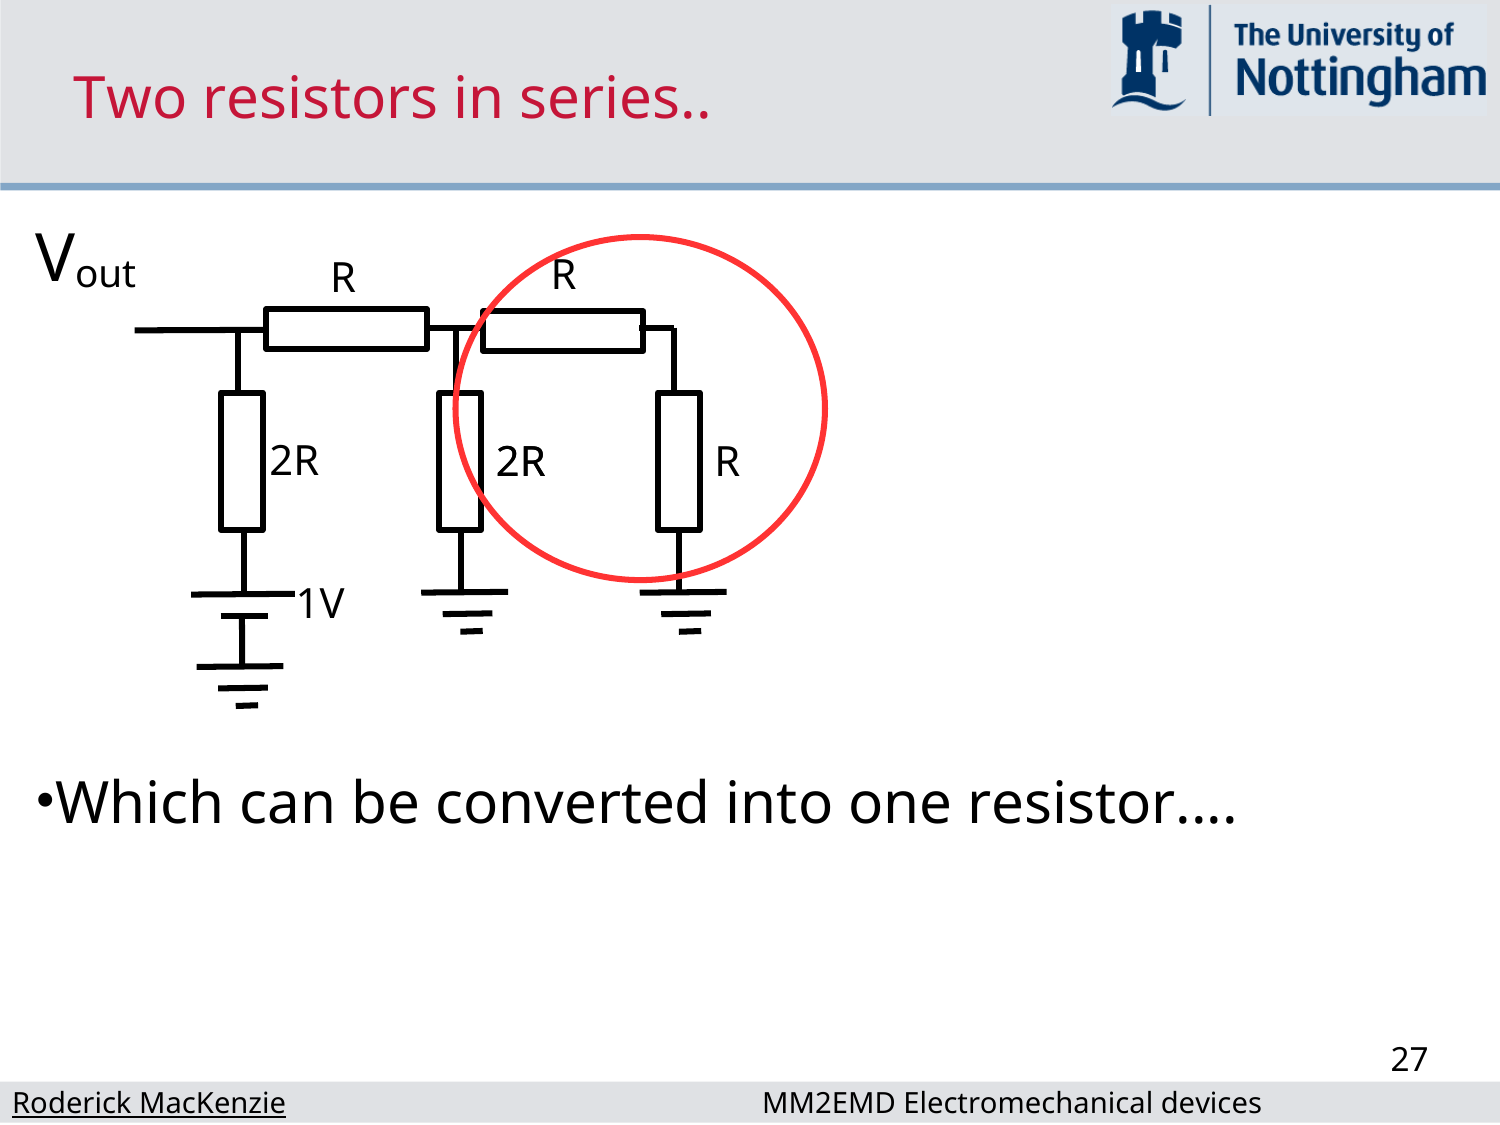

# Two resistors in series..
Vout
R
R
2R
2R
R
2R
1V
Which can be converted into one resistor....